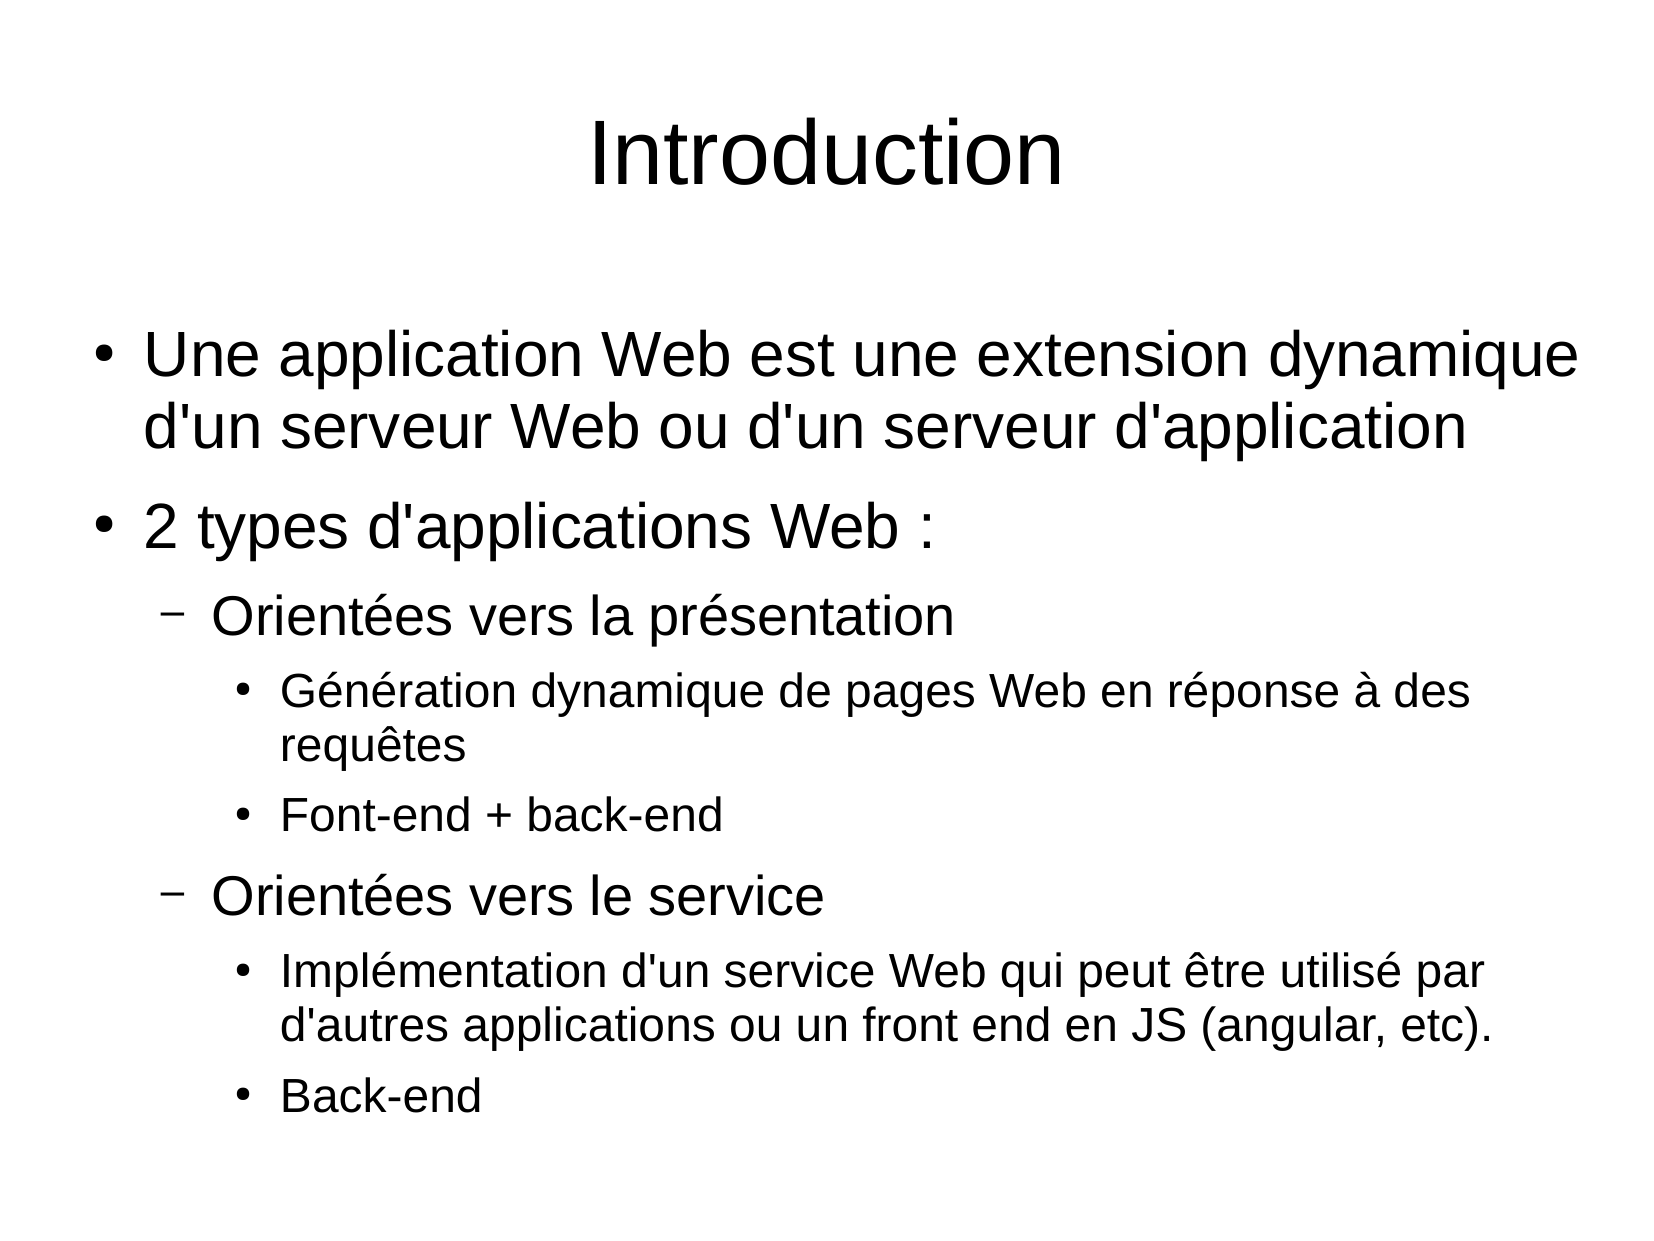

# Introduction
Une application Web est une extension dynamique d'un serveur Web ou d'un serveur d'application
2 types d'applications Web :
Orientées vers la présentation
Génération dynamique de pages Web en réponse à des requêtes
Font-end + back-end
Orientées vers le service
Implémentation d'un service Web qui peut être utilisé par d'autres applications ou un front end en JS (angular, etc).
Back-end